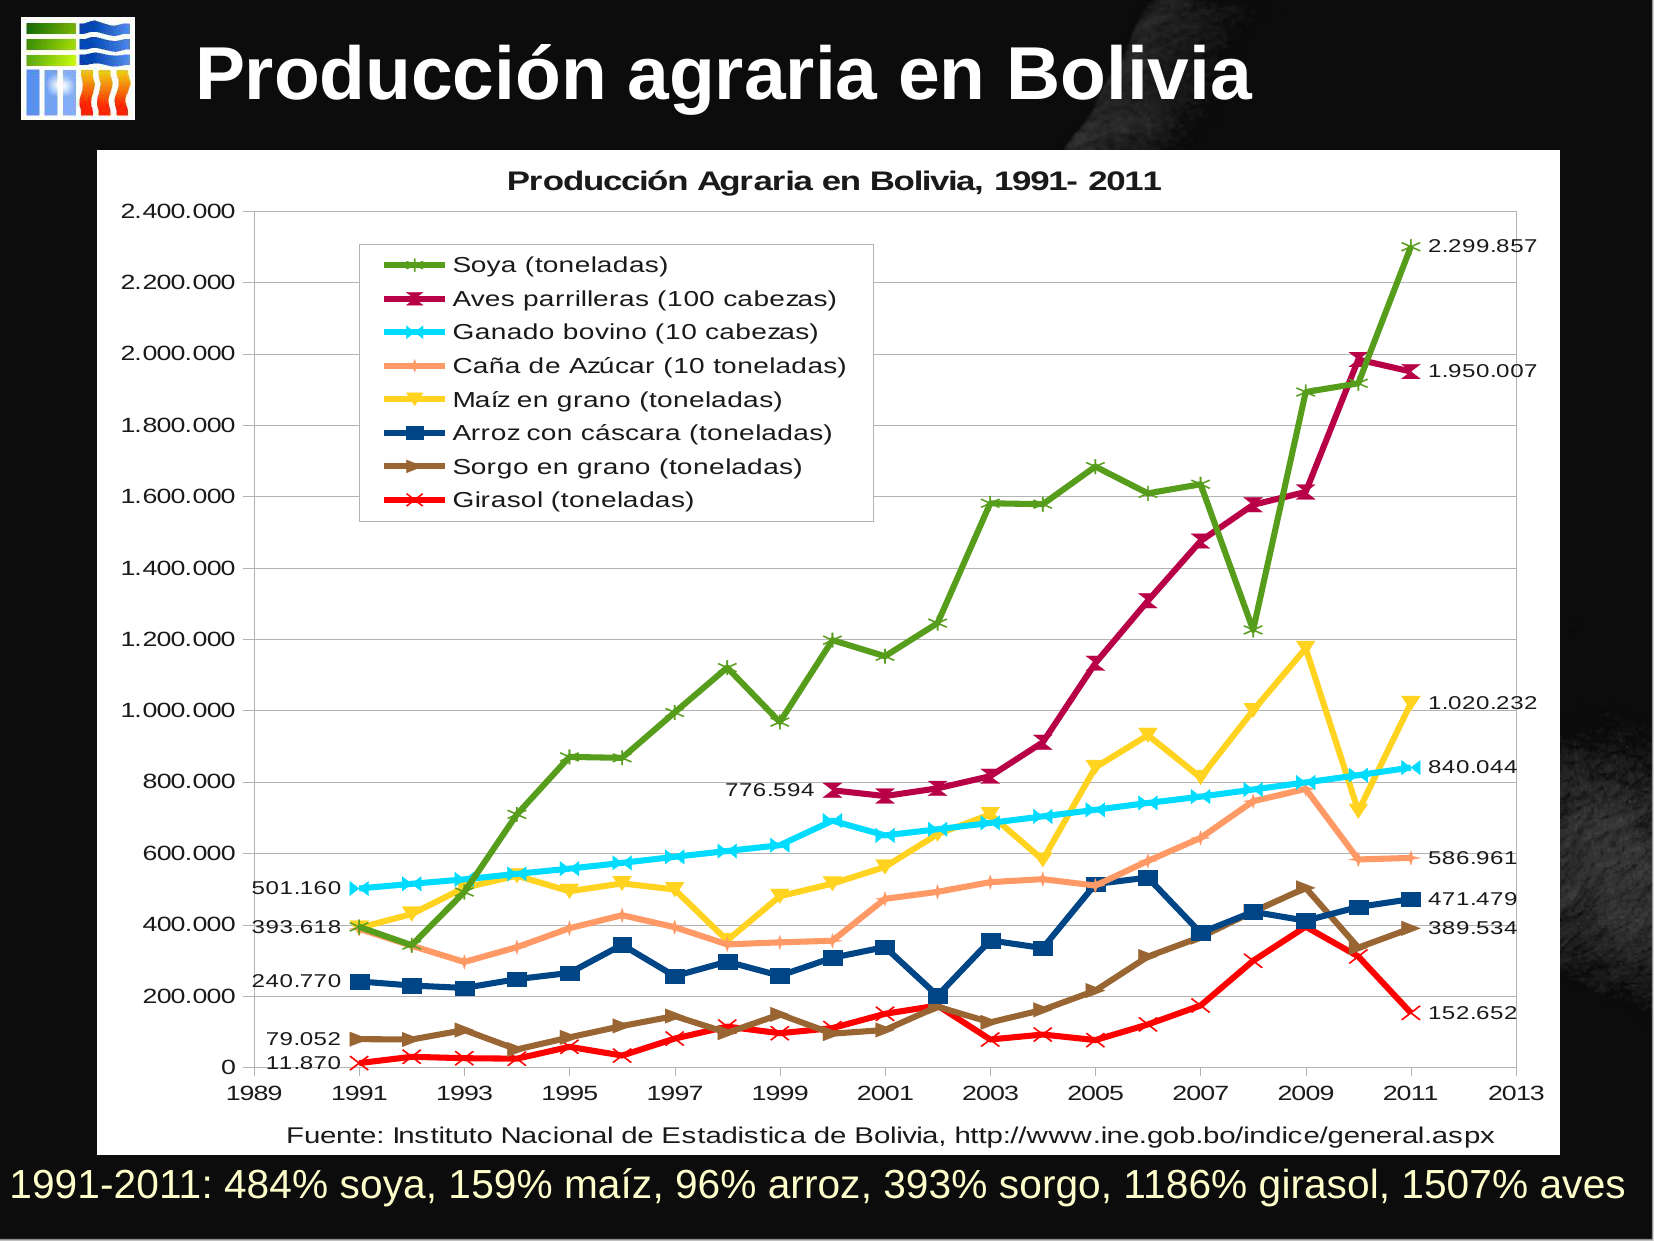

# Producción agraria en Bolivia
1991-2011: 484% soya, 159% maíz, 96% arroz, 393% sorgo, 1186% girasol, 1507% aves